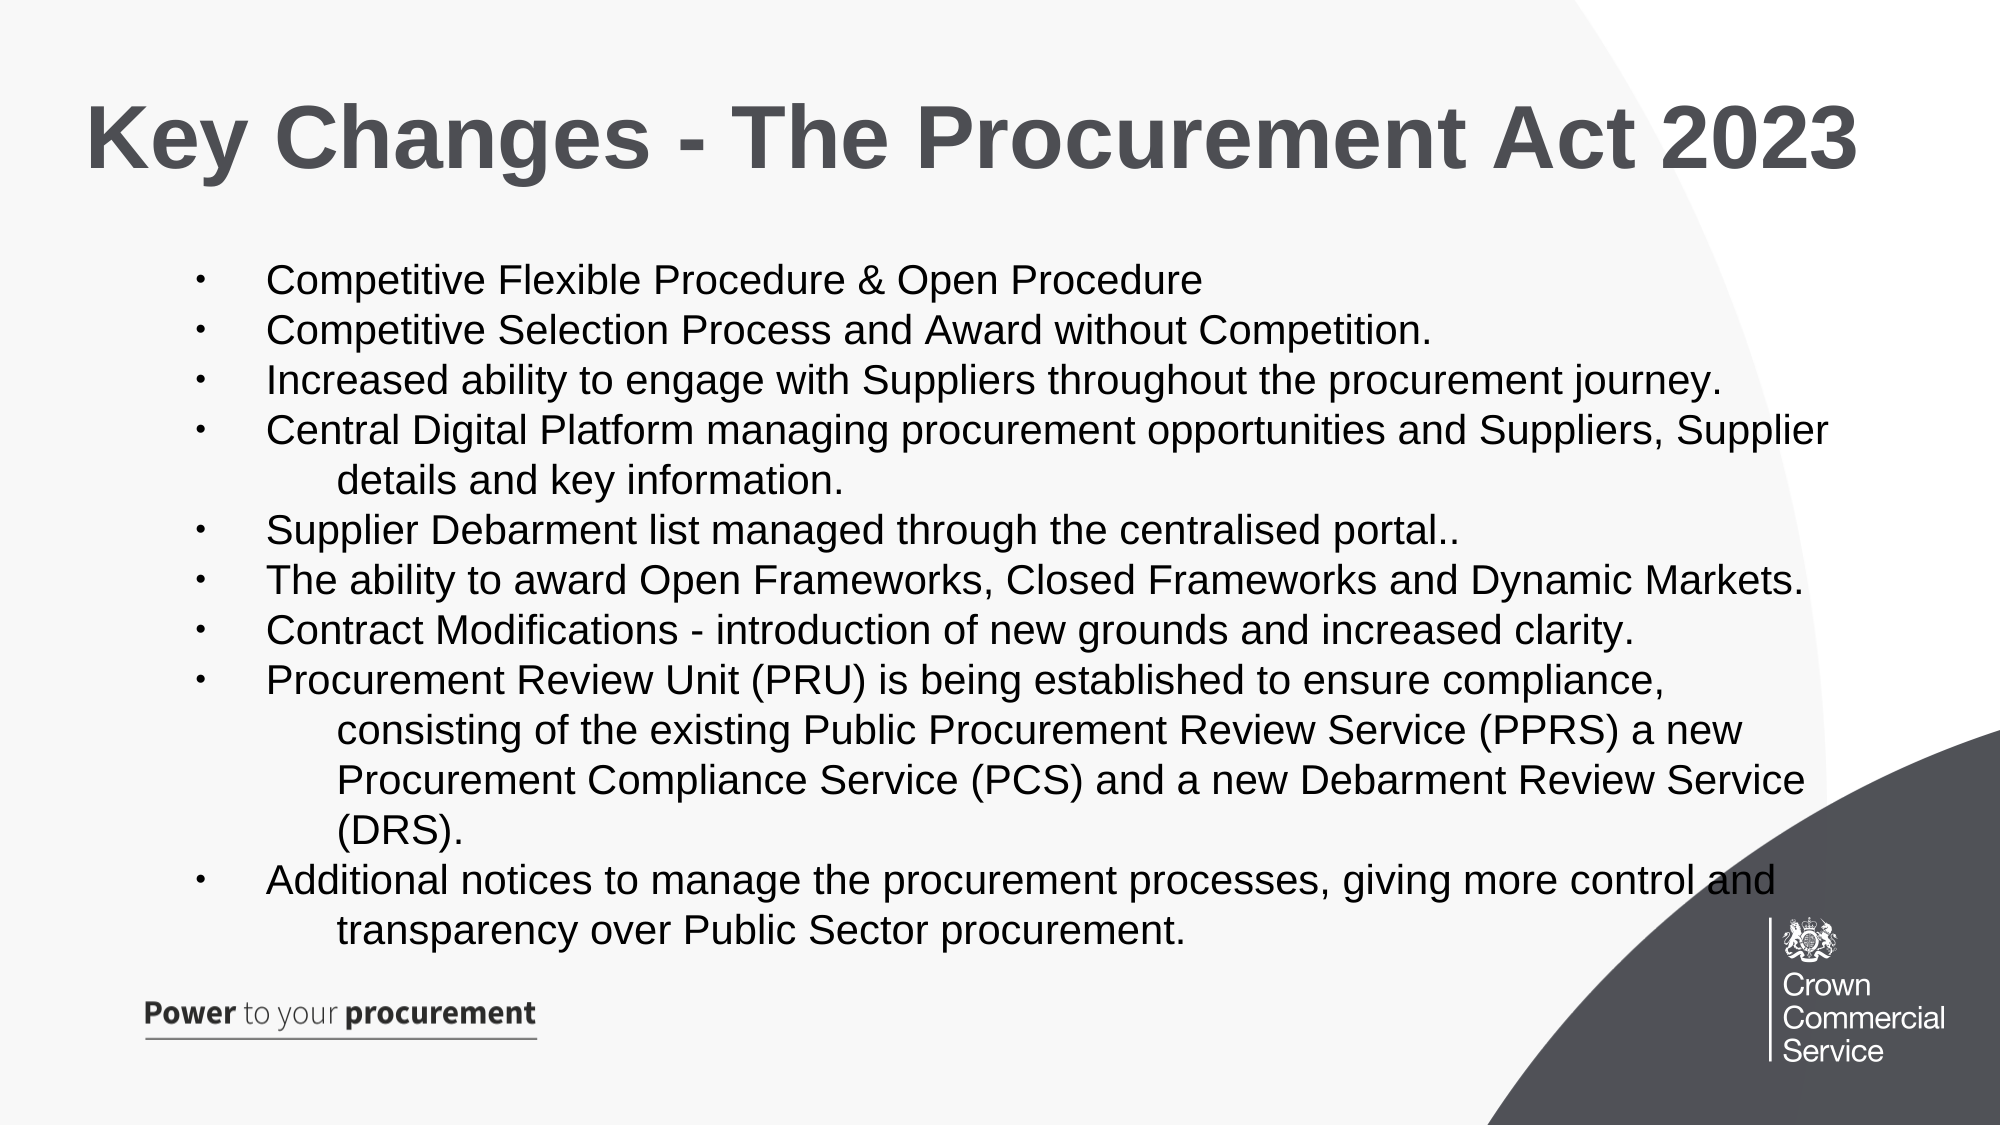

# Key Changes - The Procurement Act 2023
Competitive Flexible Procedure & Open Procedure
Competitive Selection Process and Award without Competition.
Increased ability to engage with Suppliers throughout the procurement journey.
Central Digital Platform managing procurement opportunities and Suppliers, Supplier details and key information.
Supplier Debarment list managed through the centralised portal..
The ability to award Open Frameworks, Closed Frameworks and Dynamic Markets.
Contract Modifications - introduction of new grounds and increased clarity.
Procurement Review Unit (PRU) is being established to ensure compliance, consisting of the existing Public Procurement Review Service (PPRS) a new Procurement Compliance Service (PCS) and a new Debarment Review Service (DRS).
Additional notices to manage the procurement processes, giving more control and transparency over Public Sector procurement.